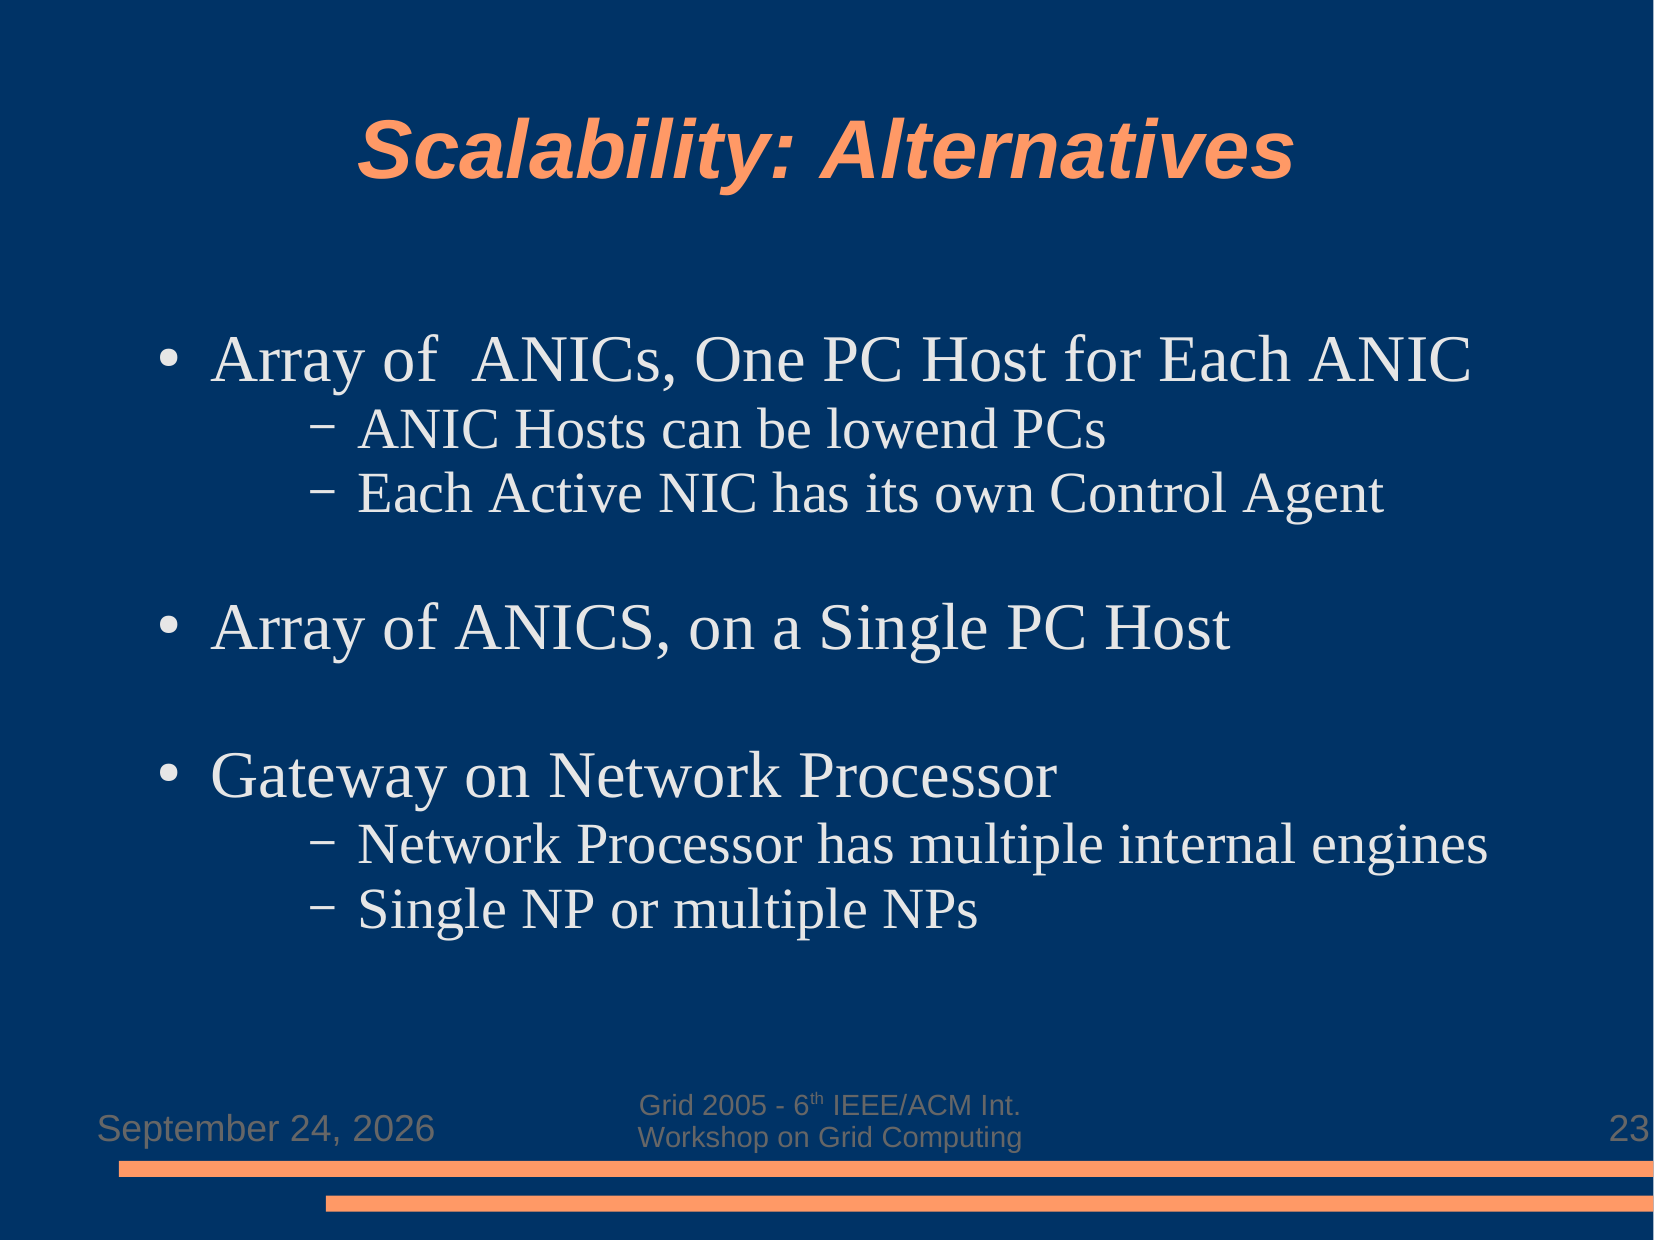

# Scalability: Alternatives
Array of  A­NICs, One PC Host for Each A­NIC
A­NIC Hosts can be low­end PCs
Each Active NIC has its own Control Agent
Array of A­NICS, on a Single PC Host
Gateway on Network Processor
Network Processor has multiple internal engines
Single NP or multiple NPs